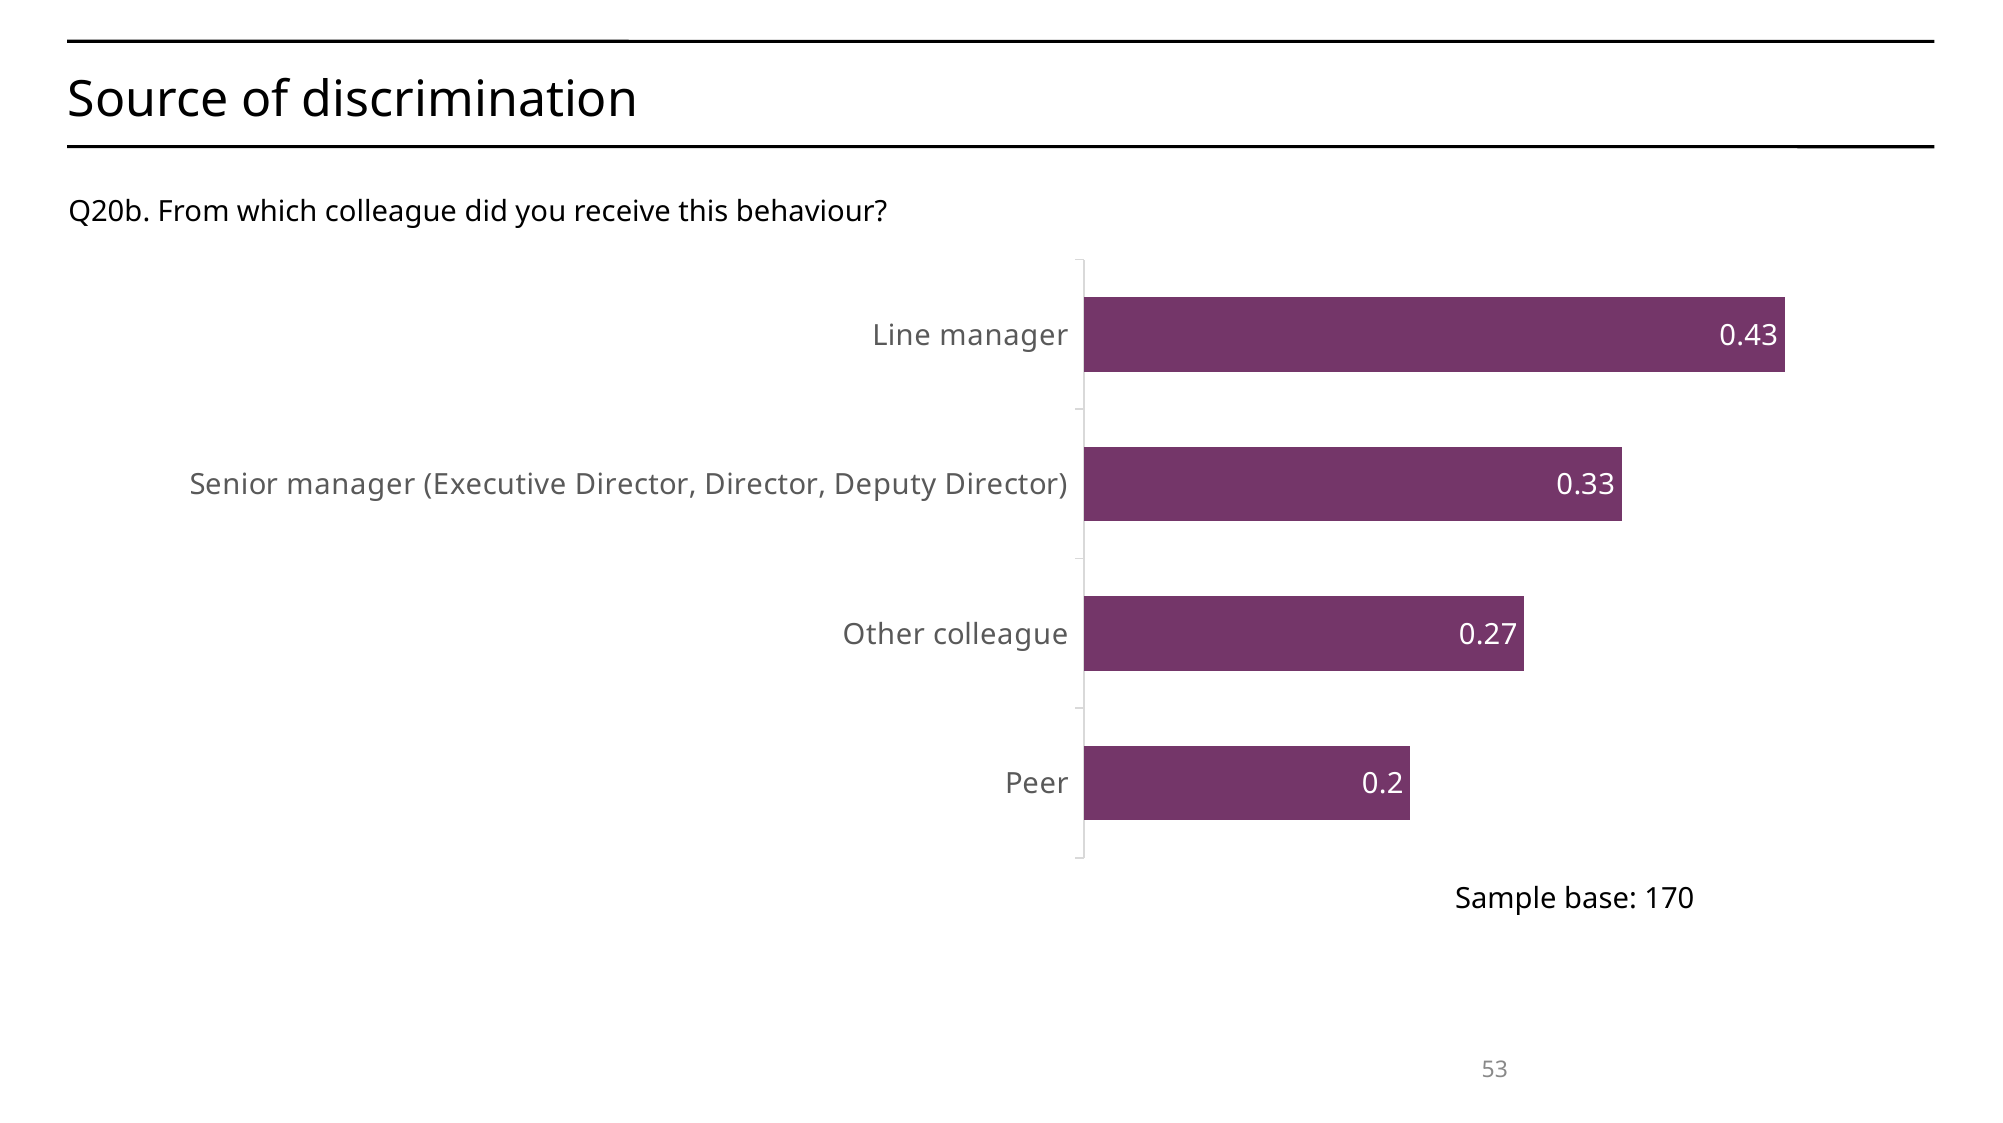

# Source of discrimination
Q20b. From which colleague did you receive this behaviour?
### Chart
| Category | x |
|---|---|
| Line manager | 0.43 |
| Senior manager (Executive Director, Director, Deputy Director) | 0.33 |
| Other colleague | 0.27 |
| Peer | 0.2 |Sample base: 170